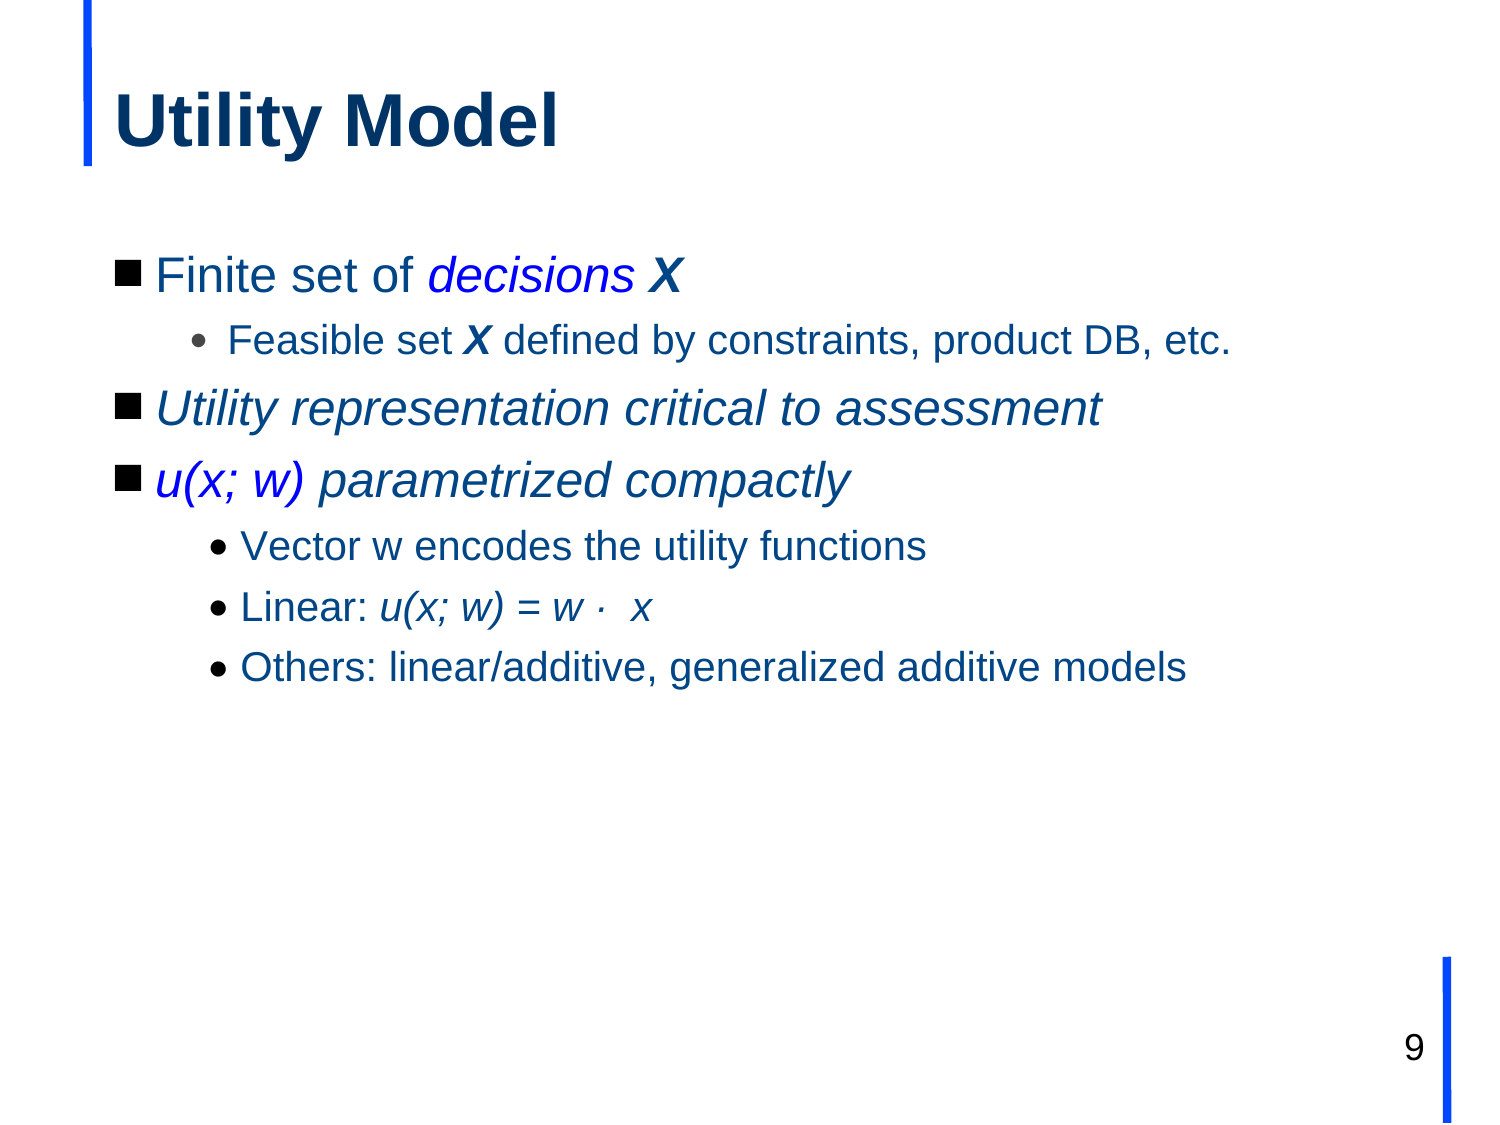

# Utility Model
 Finite set of decisions X
Feasible set X defined by constraints, product DB, etc.
 Utility representation critical to assessment
 u(x; w) parametrized compactly
 Vector w encodes the utility functions
 Linear: u(x; w) = w · x
 Others: linear/additive, generalized additive models
9